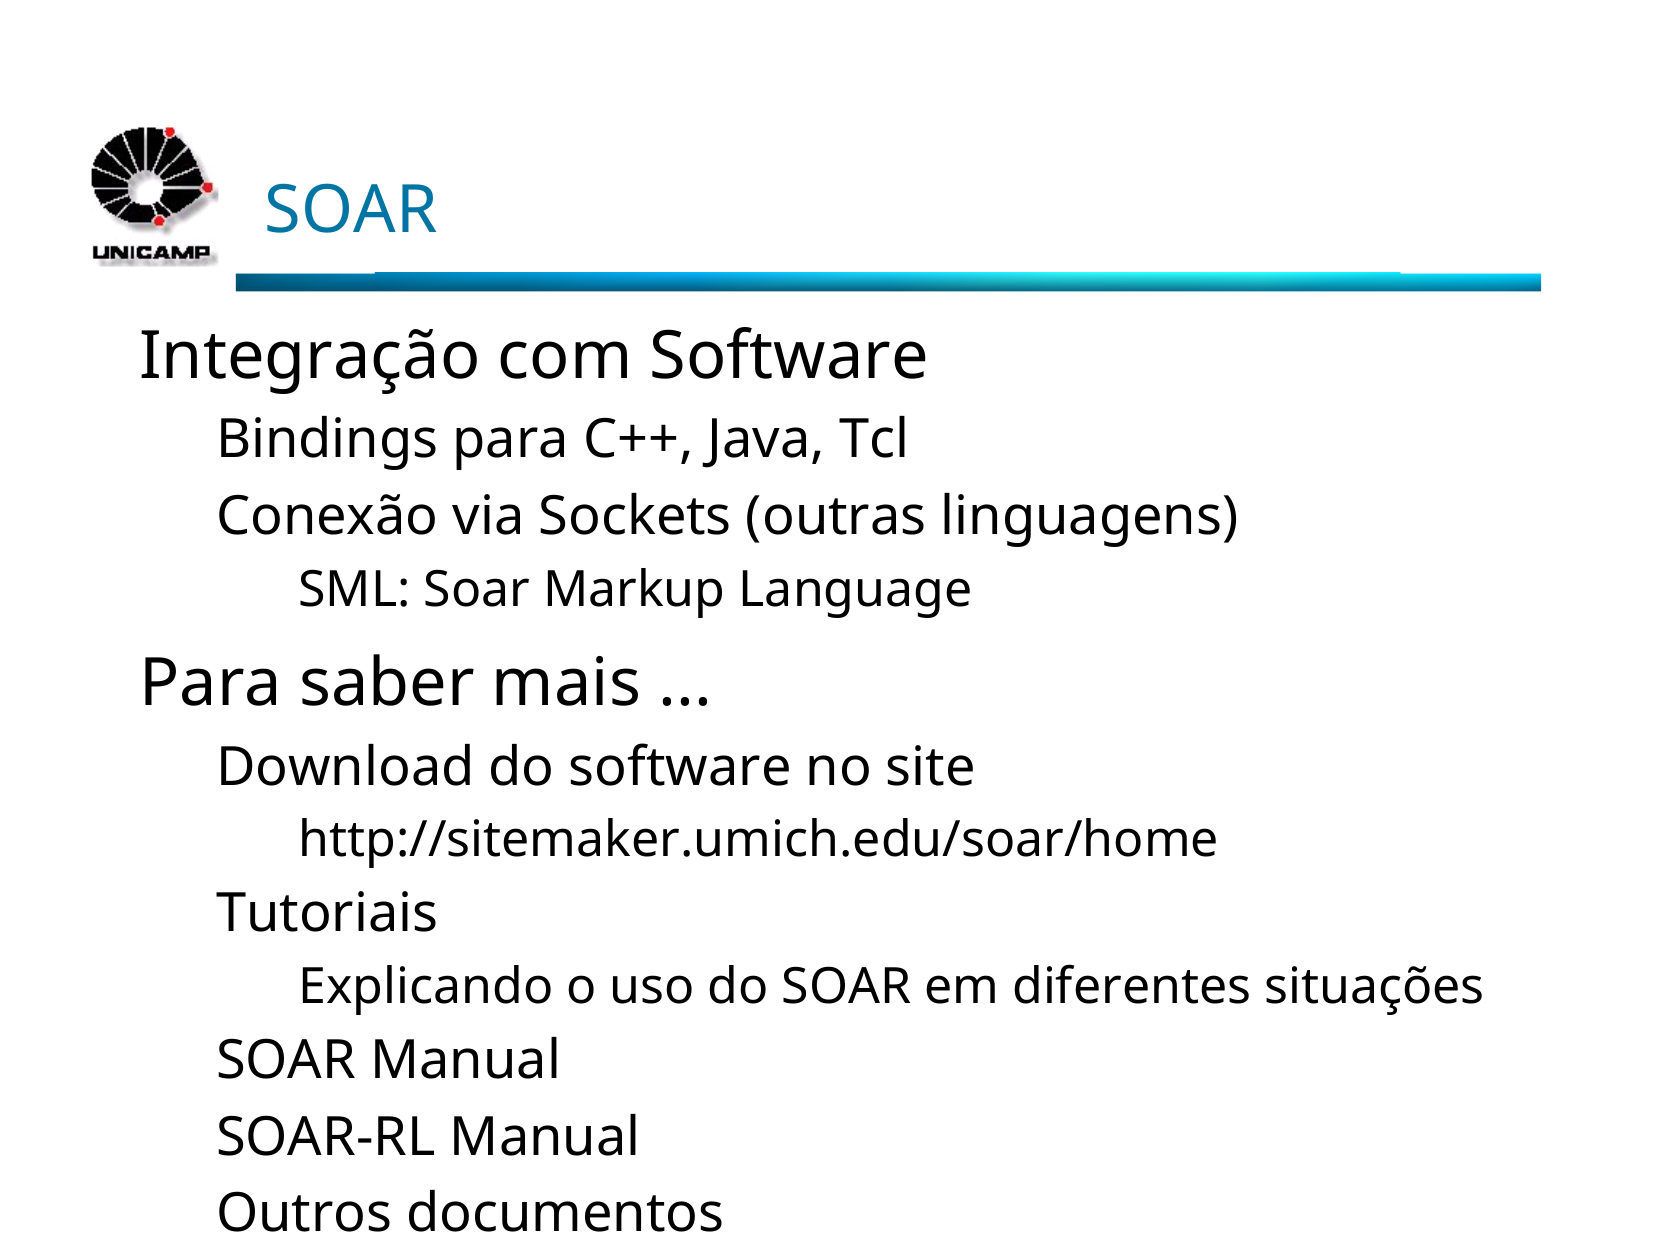

# SOAR
Integração com Software
Bindings para C++, Java, Tcl
Conexão via Sockets (outras linguagens)
SML: Soar Markup Language
Para saber mais ...
Download do software no site
http://sitemaker.umich.edu/soar/home
Tutoriais
Explicando o uso do SOAR em diferentes situações
SOAR Manual
SOAR-RL Manual
Outros documentos